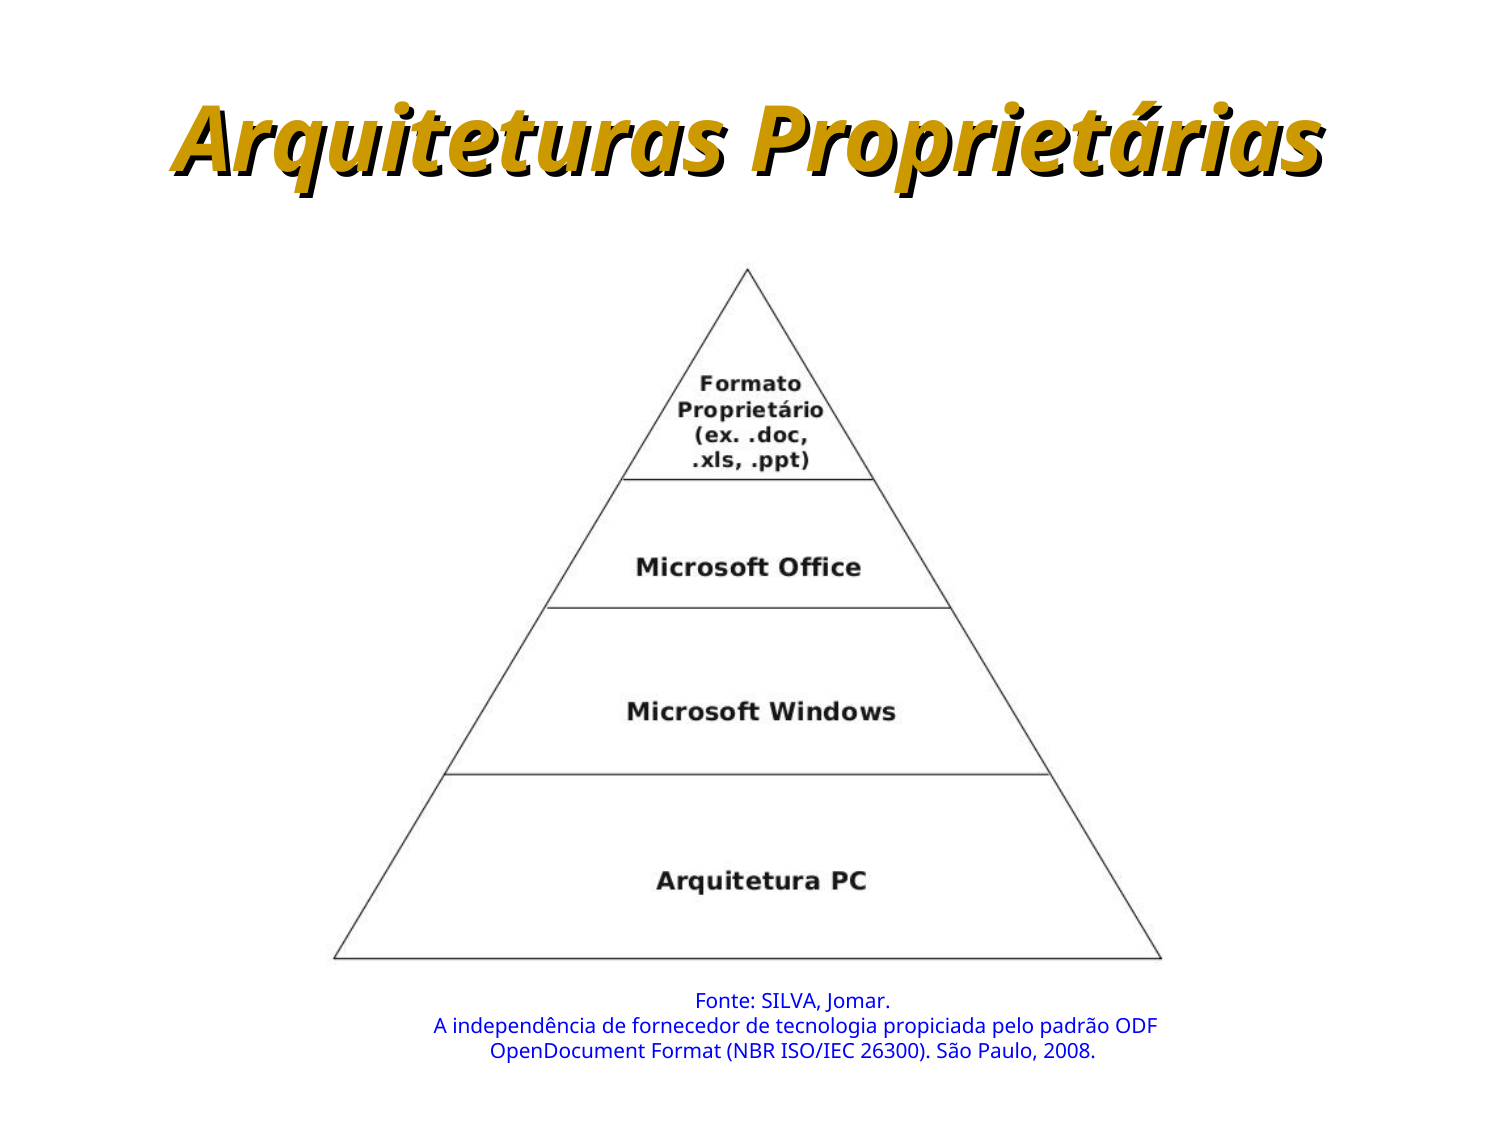

# Arquiteturas Proprietárias
Fonte: SILVA, Jomar.
 A independência de fornecedor de tecnologia propiciada pelo padrão ODF
OpenDocument Format (NBR ISO/IEC 26300). São Paulo, 2008.